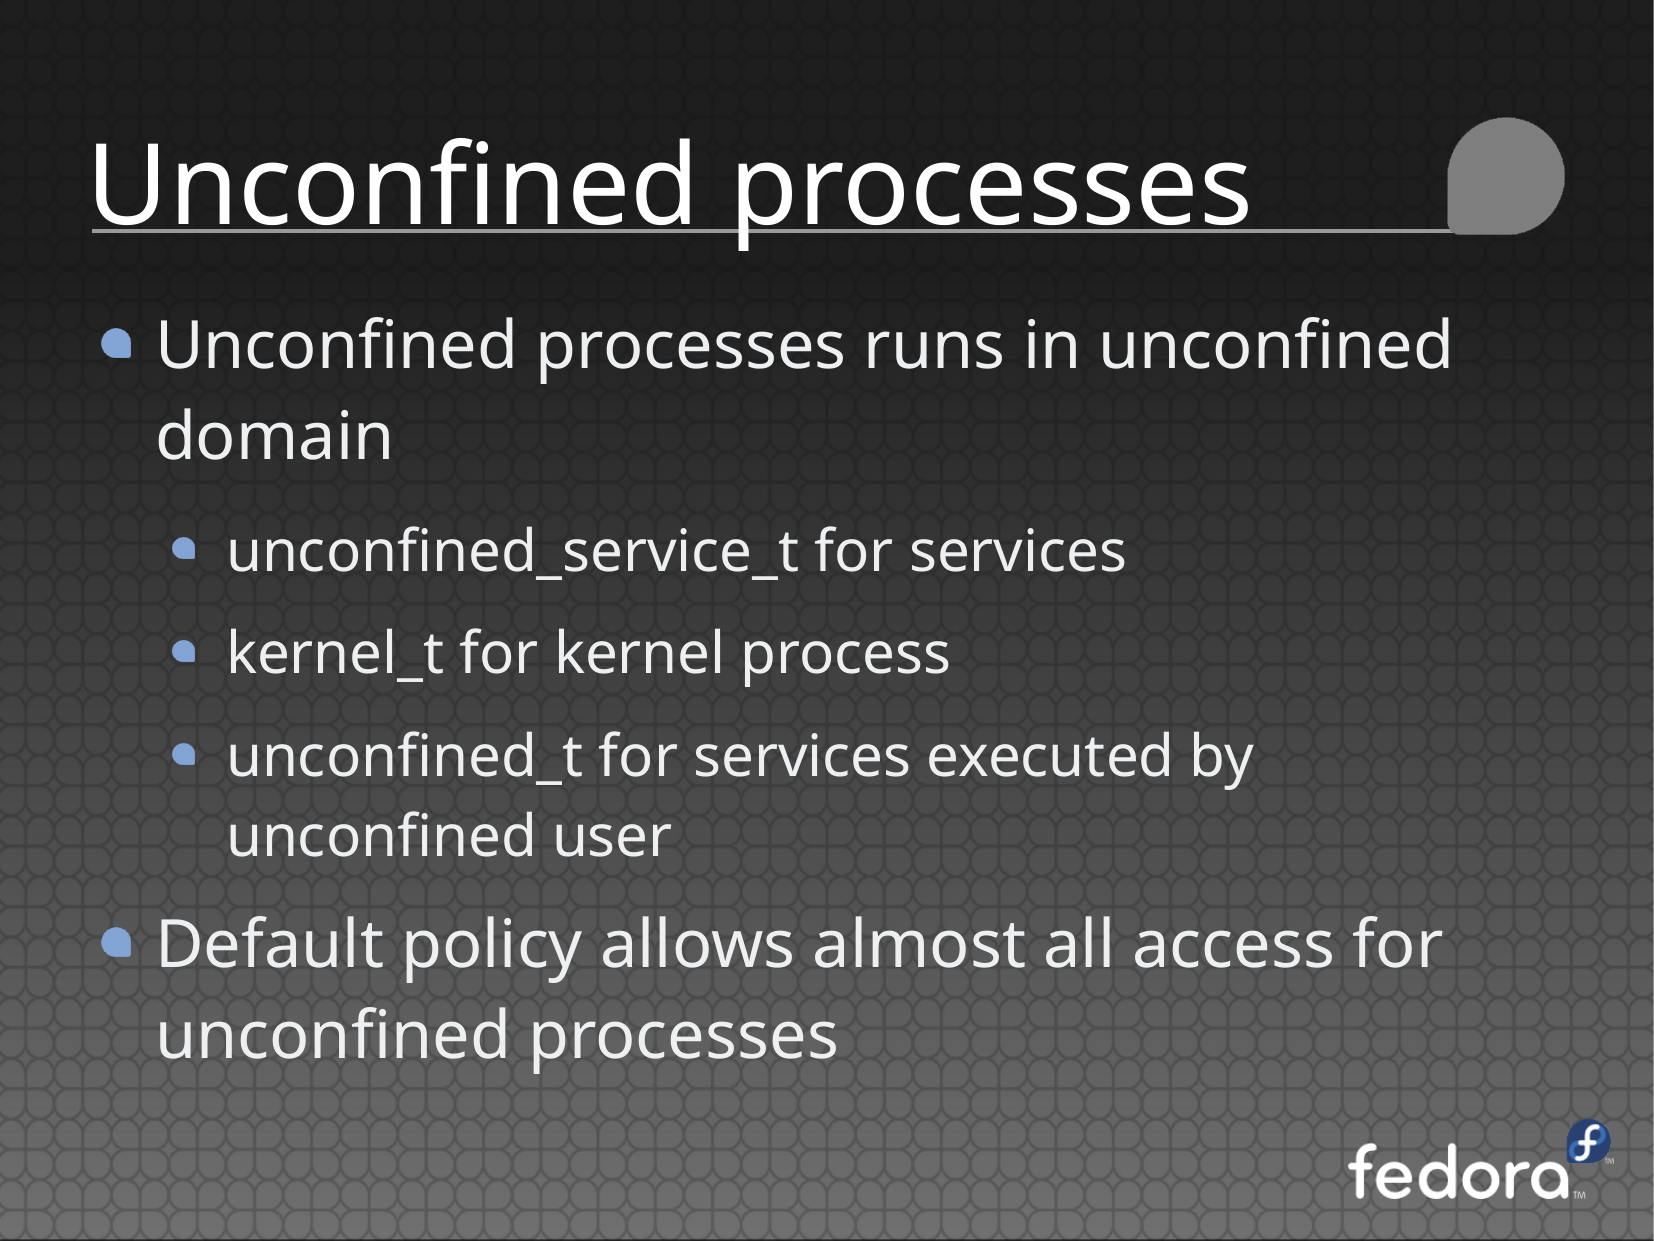

# Unconfined processes
Unconfined processes runs in unconfined domain
unconfined_service_t for services
kernel_t for kernel process
unconfined_t for services executed by unconfined user
Default policy allows almost all access for unconfined processes